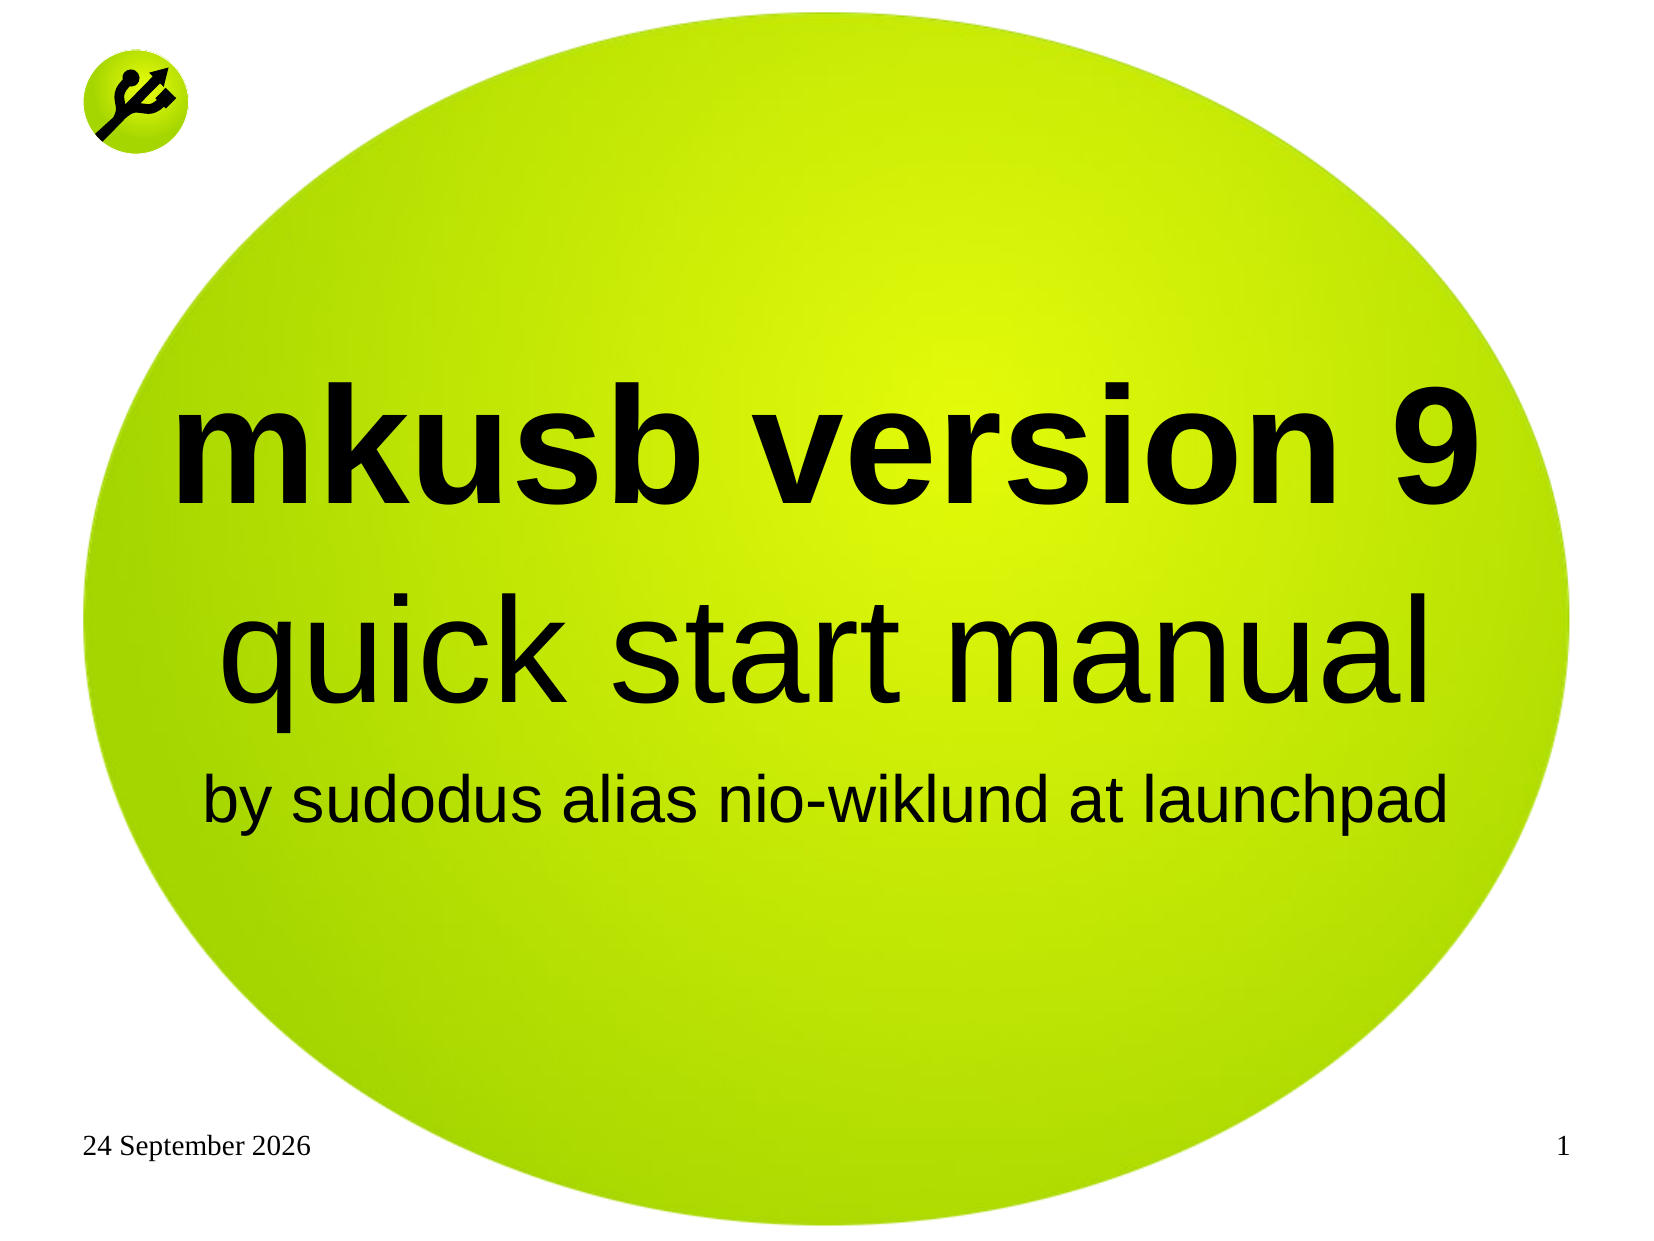

# mkusb version 9 quick start manual by sudodus alias nio-wiklund at launchpad
mkusb version 9 - quick start manual
1